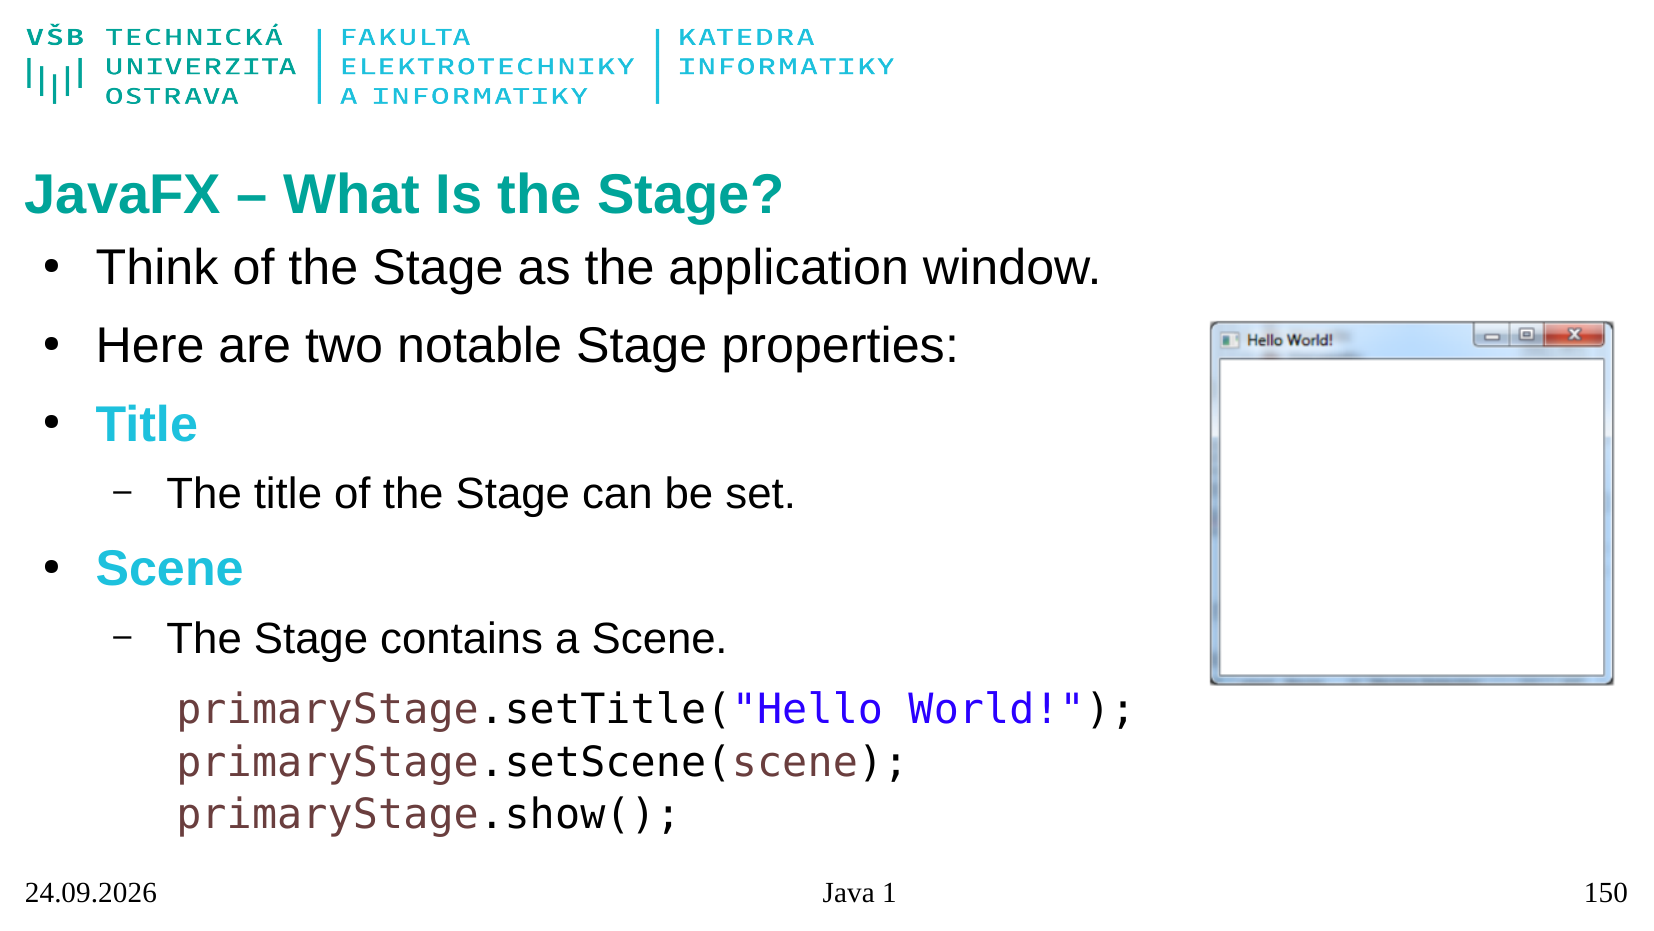

# JavaFX – What Is the Stage?
Think of the Stage as the application window.
Here are two notable Stage properties:
Title
The title of the Stage can be set.
Scene
The Stage contains a Scene.
 primaryStage.setTitle("Hello World!");
 primaryStage.setScene(scene);
 primaryStage.show();
Java 1
150